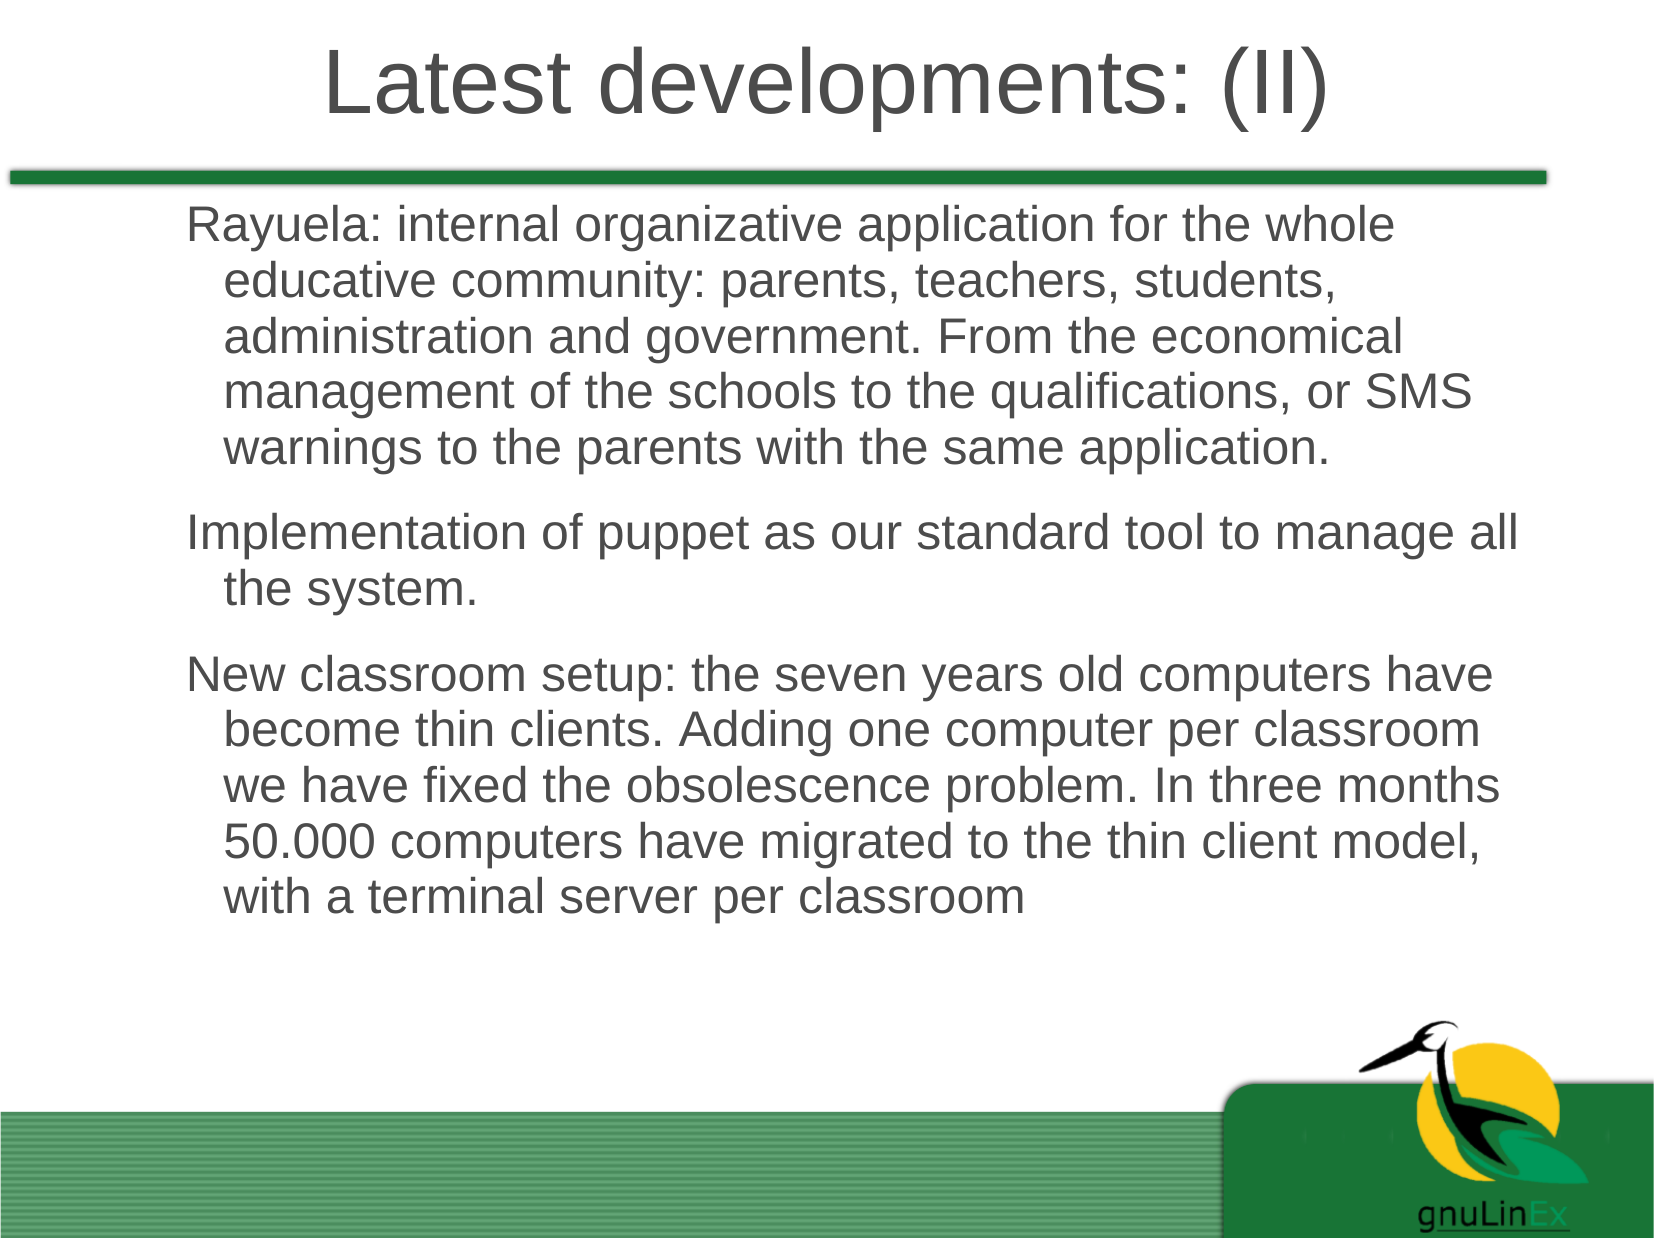

# Latest developments: (II)
Rayuela: internal organizative application for the whole educative community: parents, teachers, students, administration and government. From the economical management of the schools to the qualifications, or SMS warnings to the parents with the same application.
Implementation of puppet as our standard tool to manage all the system.
New classroom setup: the seven years old computers have become thin clients. Adding one computer per classroom we have fixed the obsolescence problem. In three months 50.000 computers have migrated to the thin client model, with a terminal server per classroom